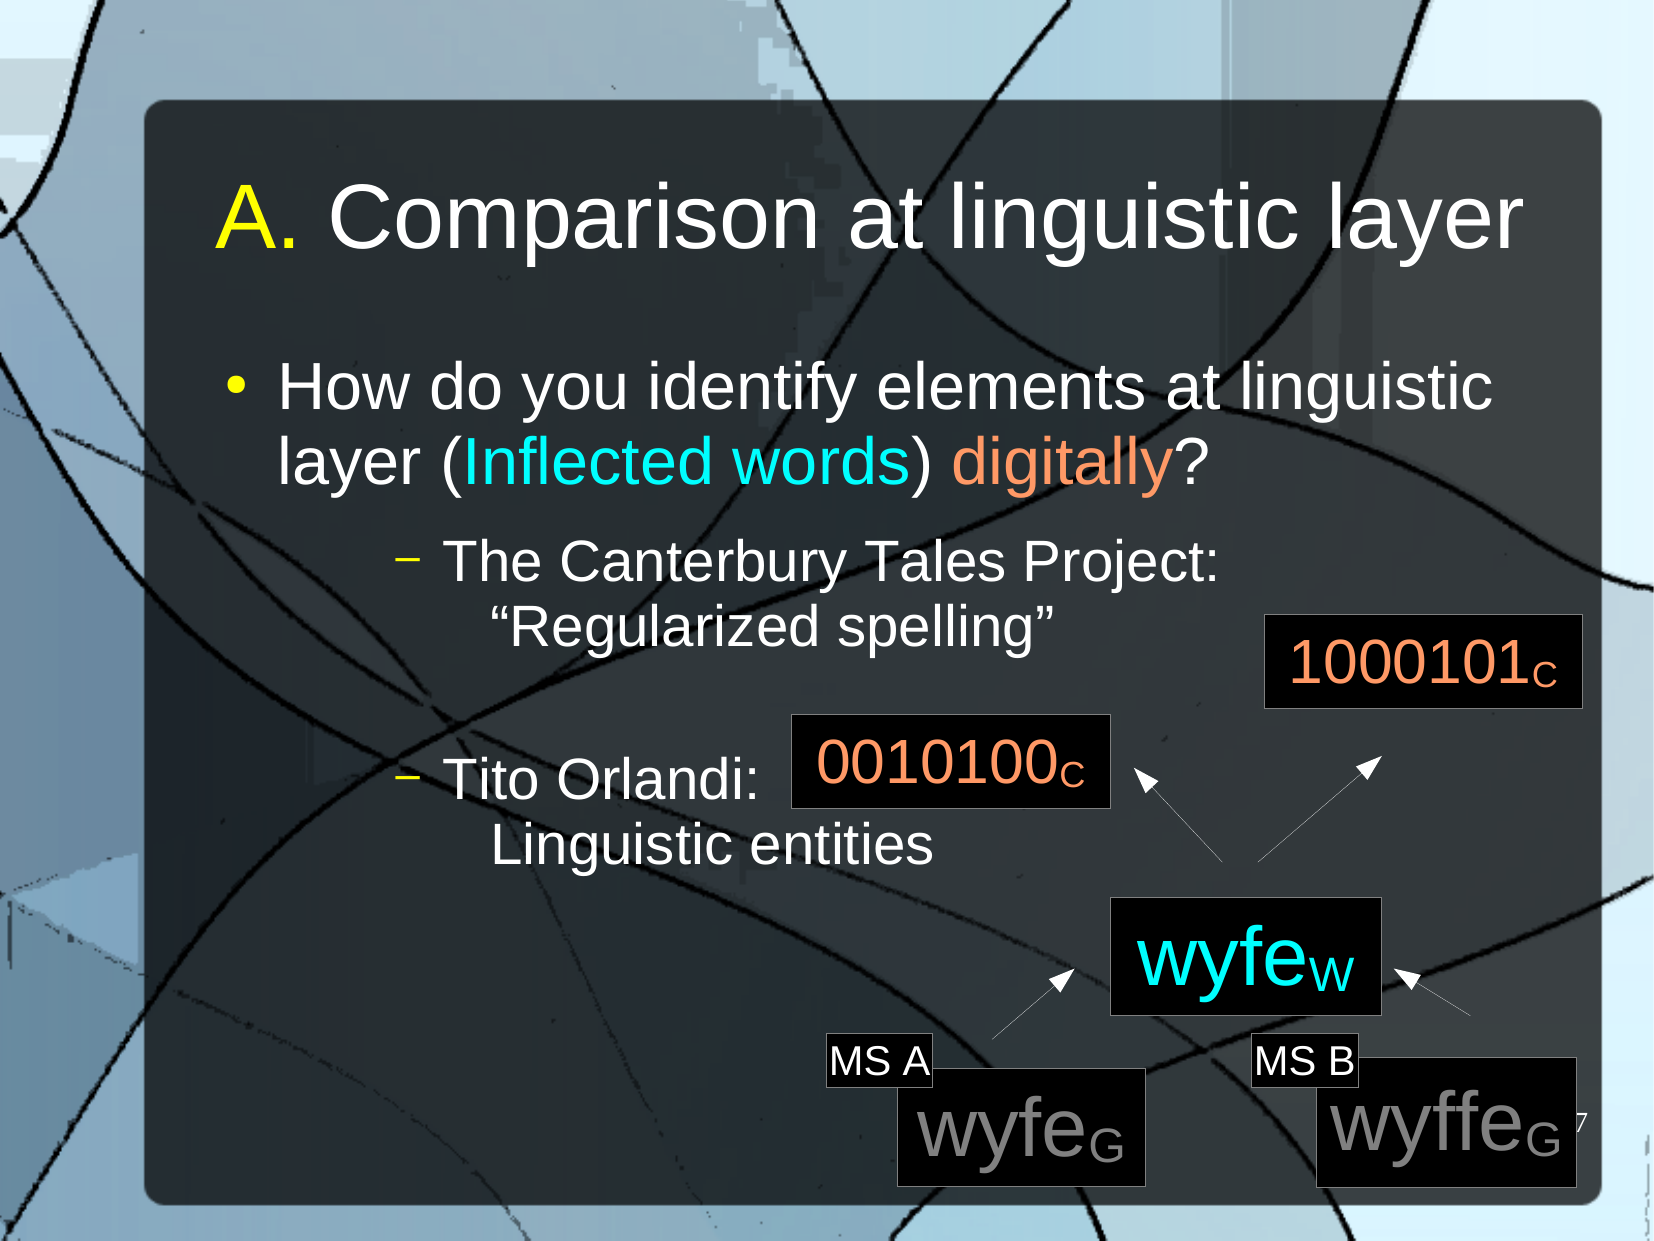

# A. Comparison at linguistic layer
How do you identify elements at linguistic layer (Inflected words) digitally?
The Canterbury Tales Project:
“Regularized spelling”
Tito Orlandi:
Linguistic entities
1000101C
0010100C
wyfeW
MS A
MS B
wyffeG
wyfeG
37